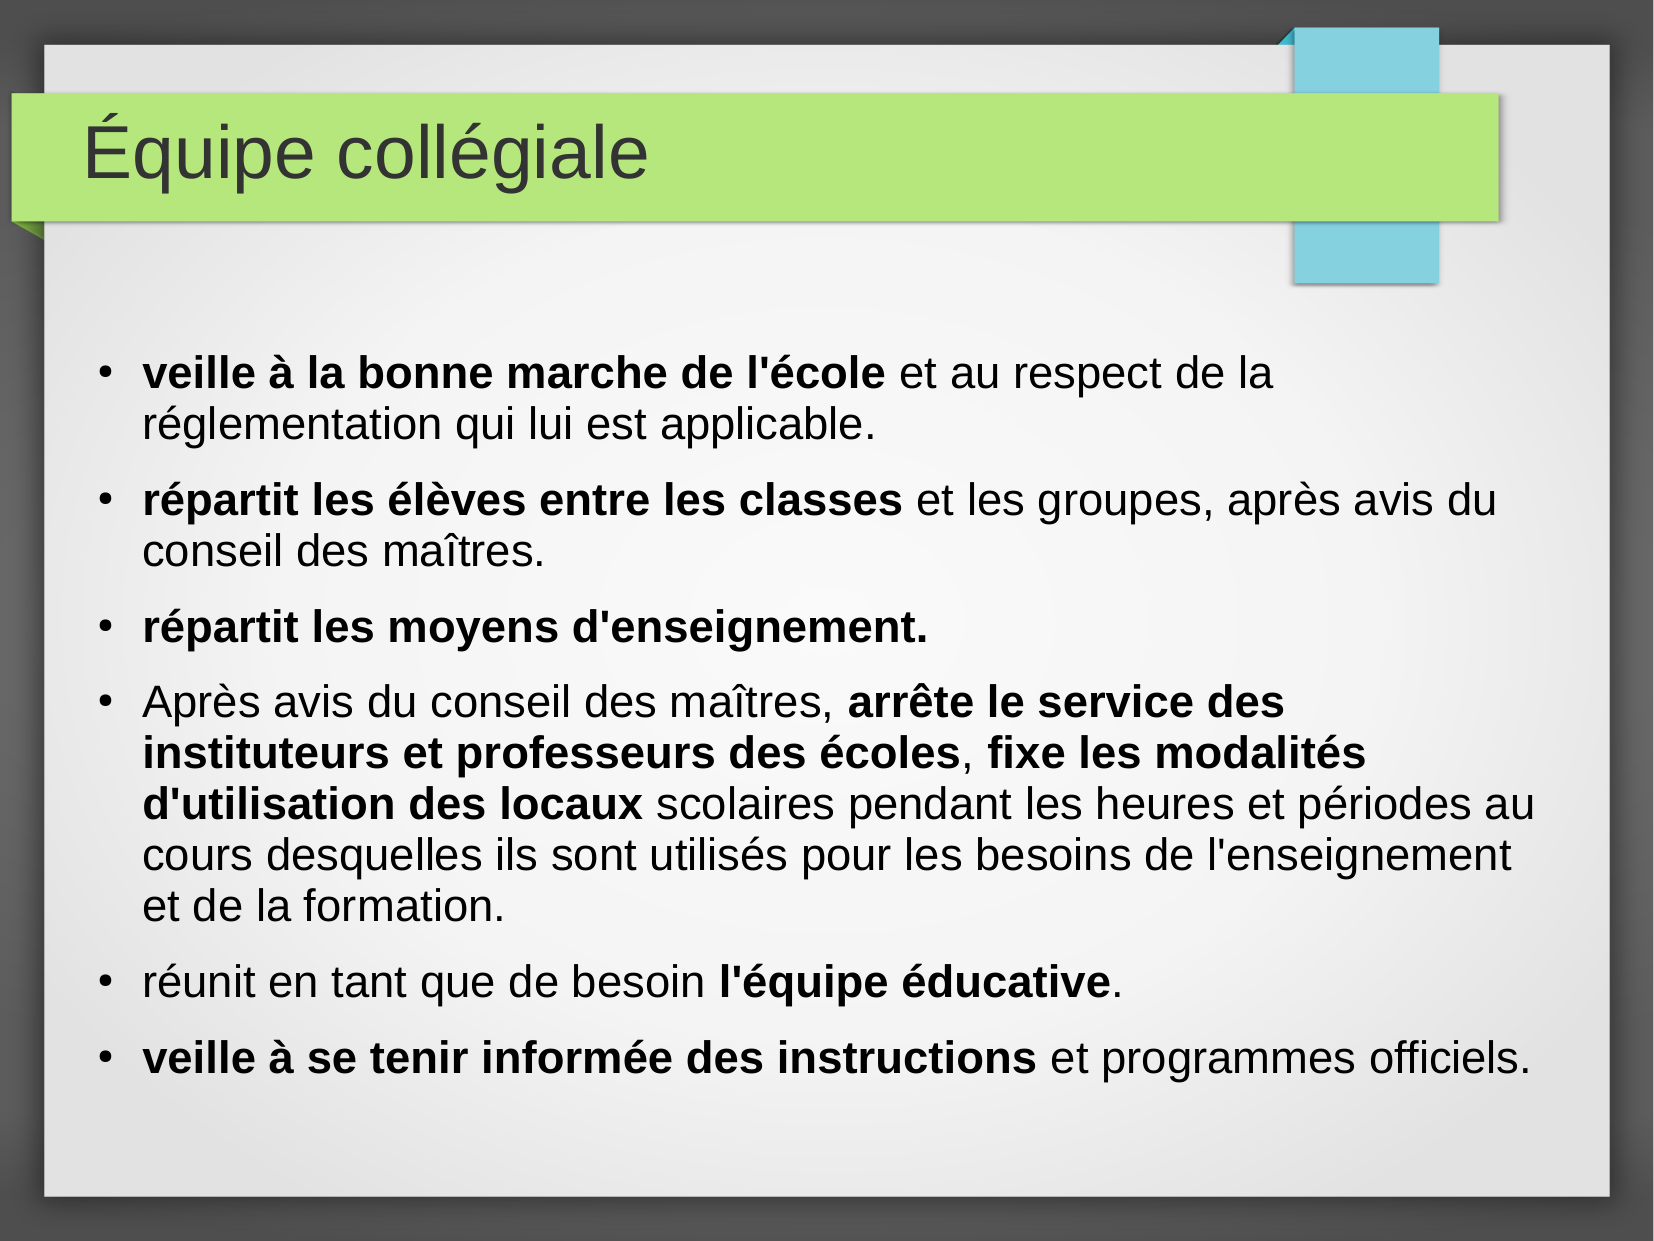

# Équipe collégiale
veille à la bonne marche de l'école et au respect de la réglementation qui lui est applicable.
répartit les élèves entre les classes et les groupes, après avis du conseil des maîtres.
répartit les moyens d'enseignement.
Après avis du conseil des maîtres, arrête le service des instituteurs et professeurs des écoles, fixe les modalités d'utilisation des locaux scolaires pendant les heures et périodes au cours desquelles ils sont utilisés pour les besoins de l'enseignement et de la formation.
réunit en tant que de besoin l'équipe éducative.
veille à se tenir informée des instructions et programmes officiels.